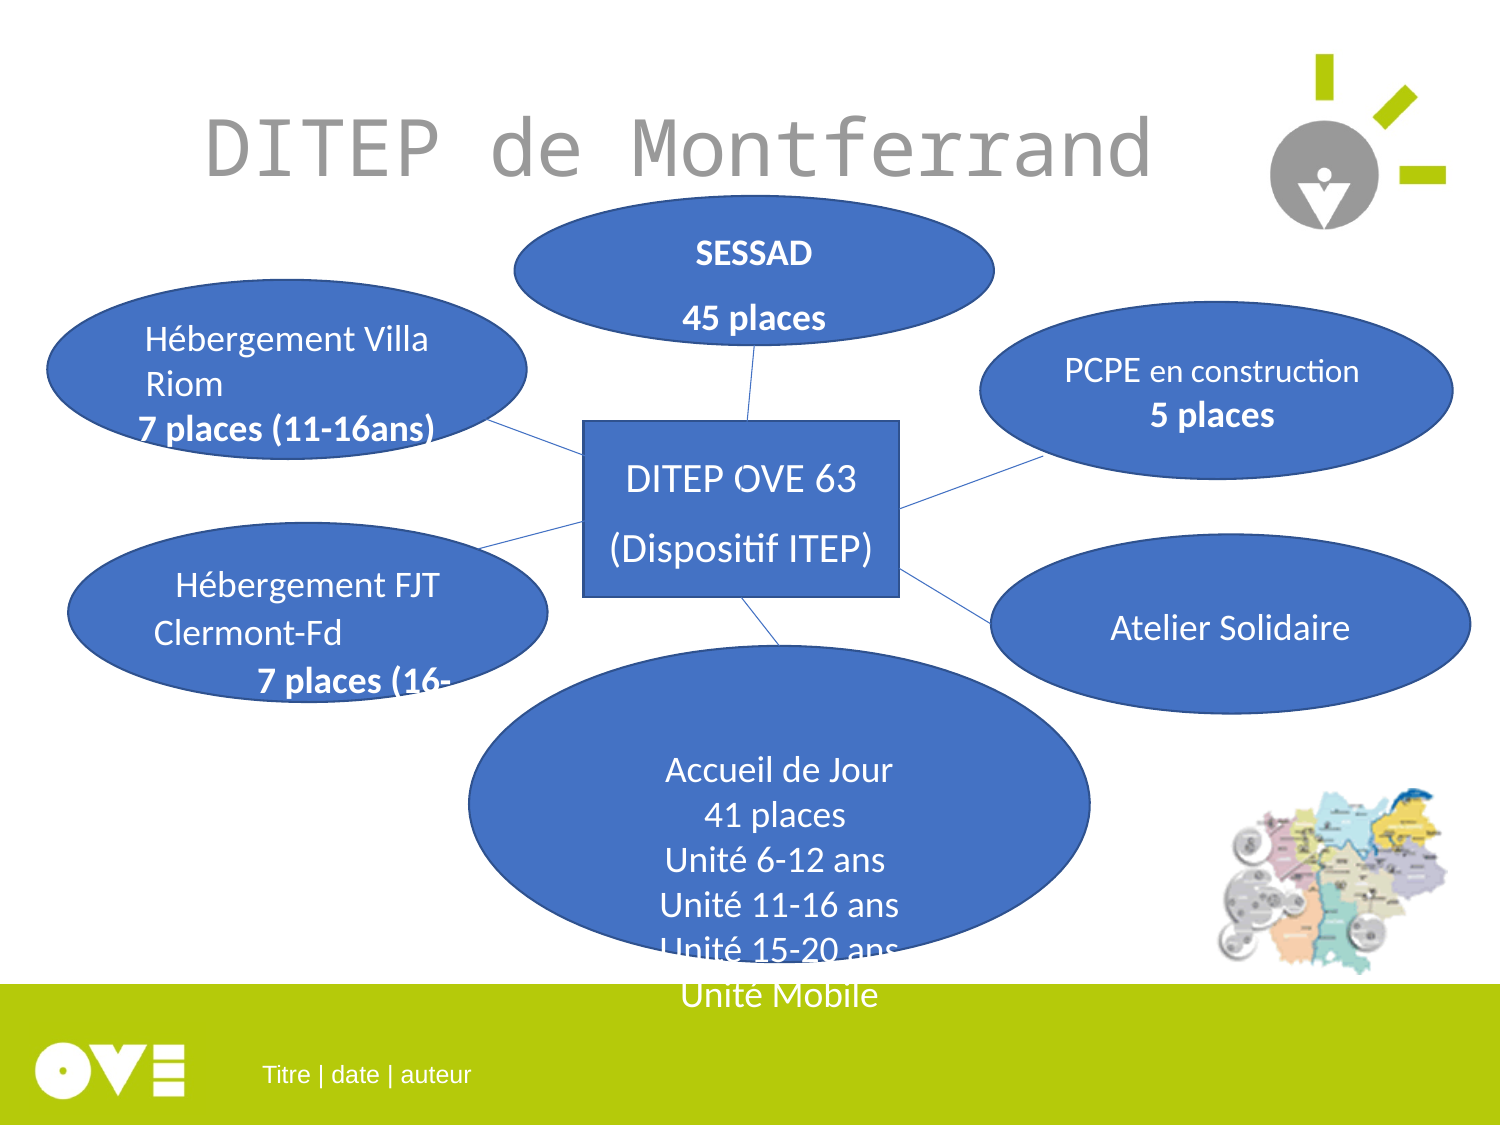

# DITEP de Montferrand
SESSAD
45 places
Hébergement Villa Riom 7 places (11-16ans)
DITEP OVE 63
(Dispositif ITEP)
Hébergement FJT Clermont-Fd 7 places (16-20 ans)
Atelier Solidaire
PCPE en construction
5 places
Accueil de Jour
41 places
Unité 6-12 ans
Unité 11-16 ans
Unité 15-20 ans
Unité Mobile